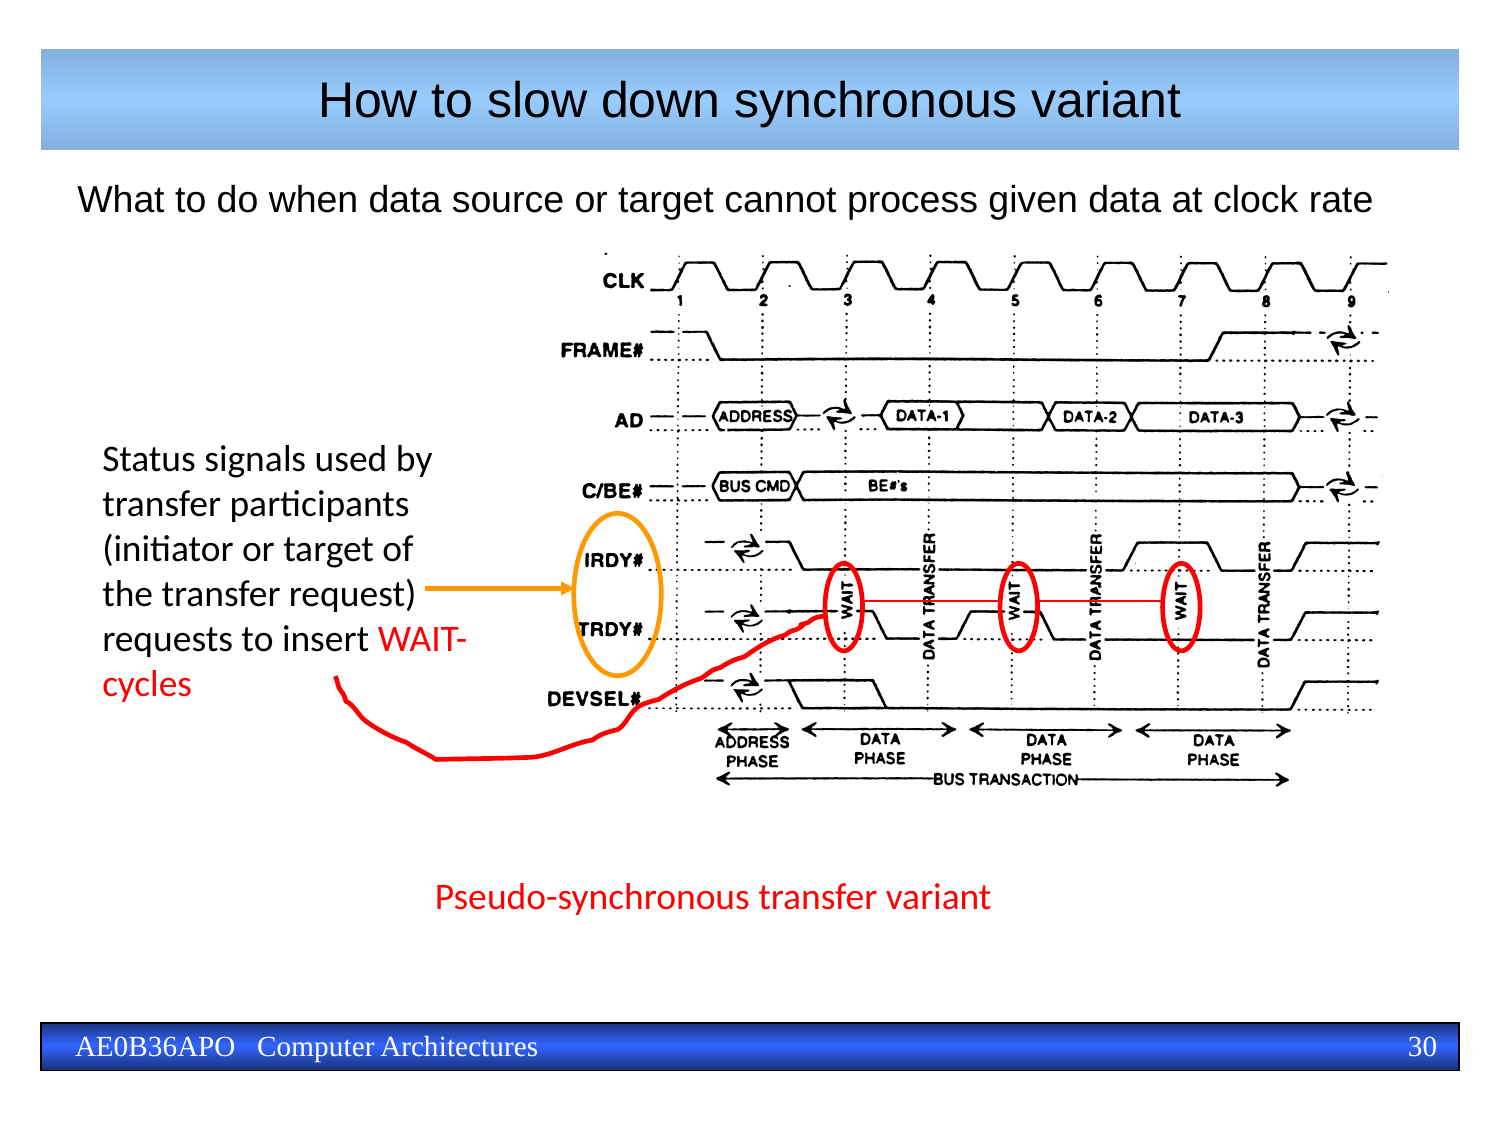

# How to slow down synchronous variant
What to do when data source or target cannot process given data at clock rate
Status signals used by transfer participants (initiator or target of the transfer request) requests to insert WAIT-cycles
Pseudo-synchronous transfer variant
AE0B36APO Computer Architectures
30